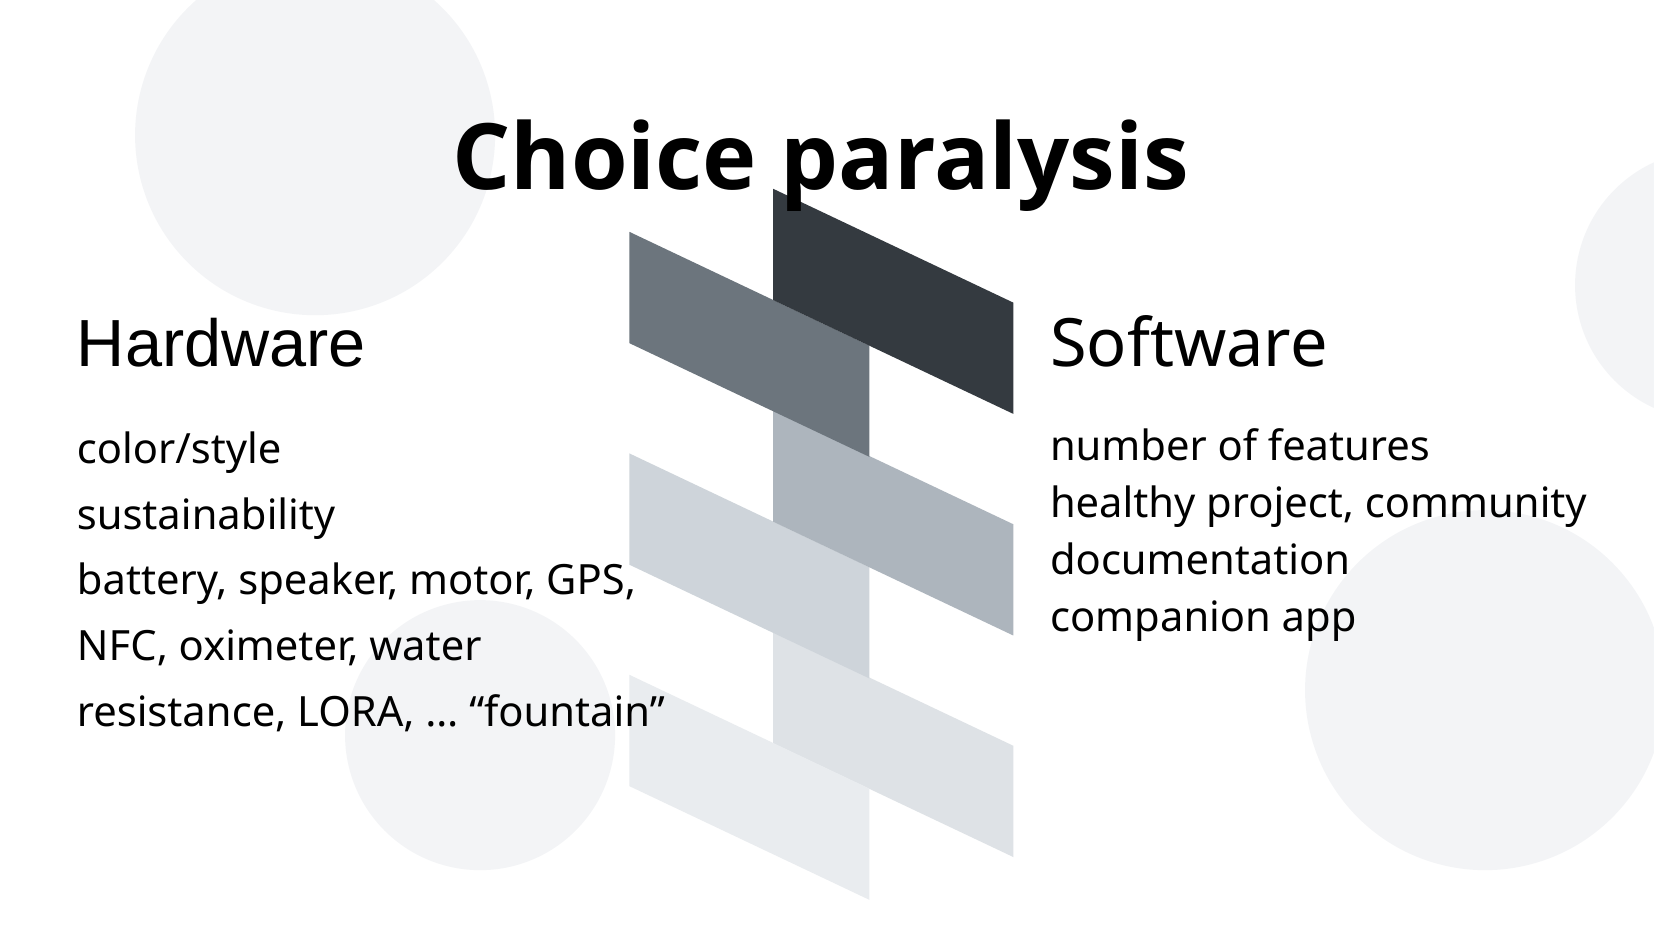

# Choice paralysis
Hardware
color/style
sustainability
battery, speaker, motor, GPS, NFC, oximeter, water resistance, LORA, … “fountain”
Software
number of features
healthy project, community
documentation
companion app